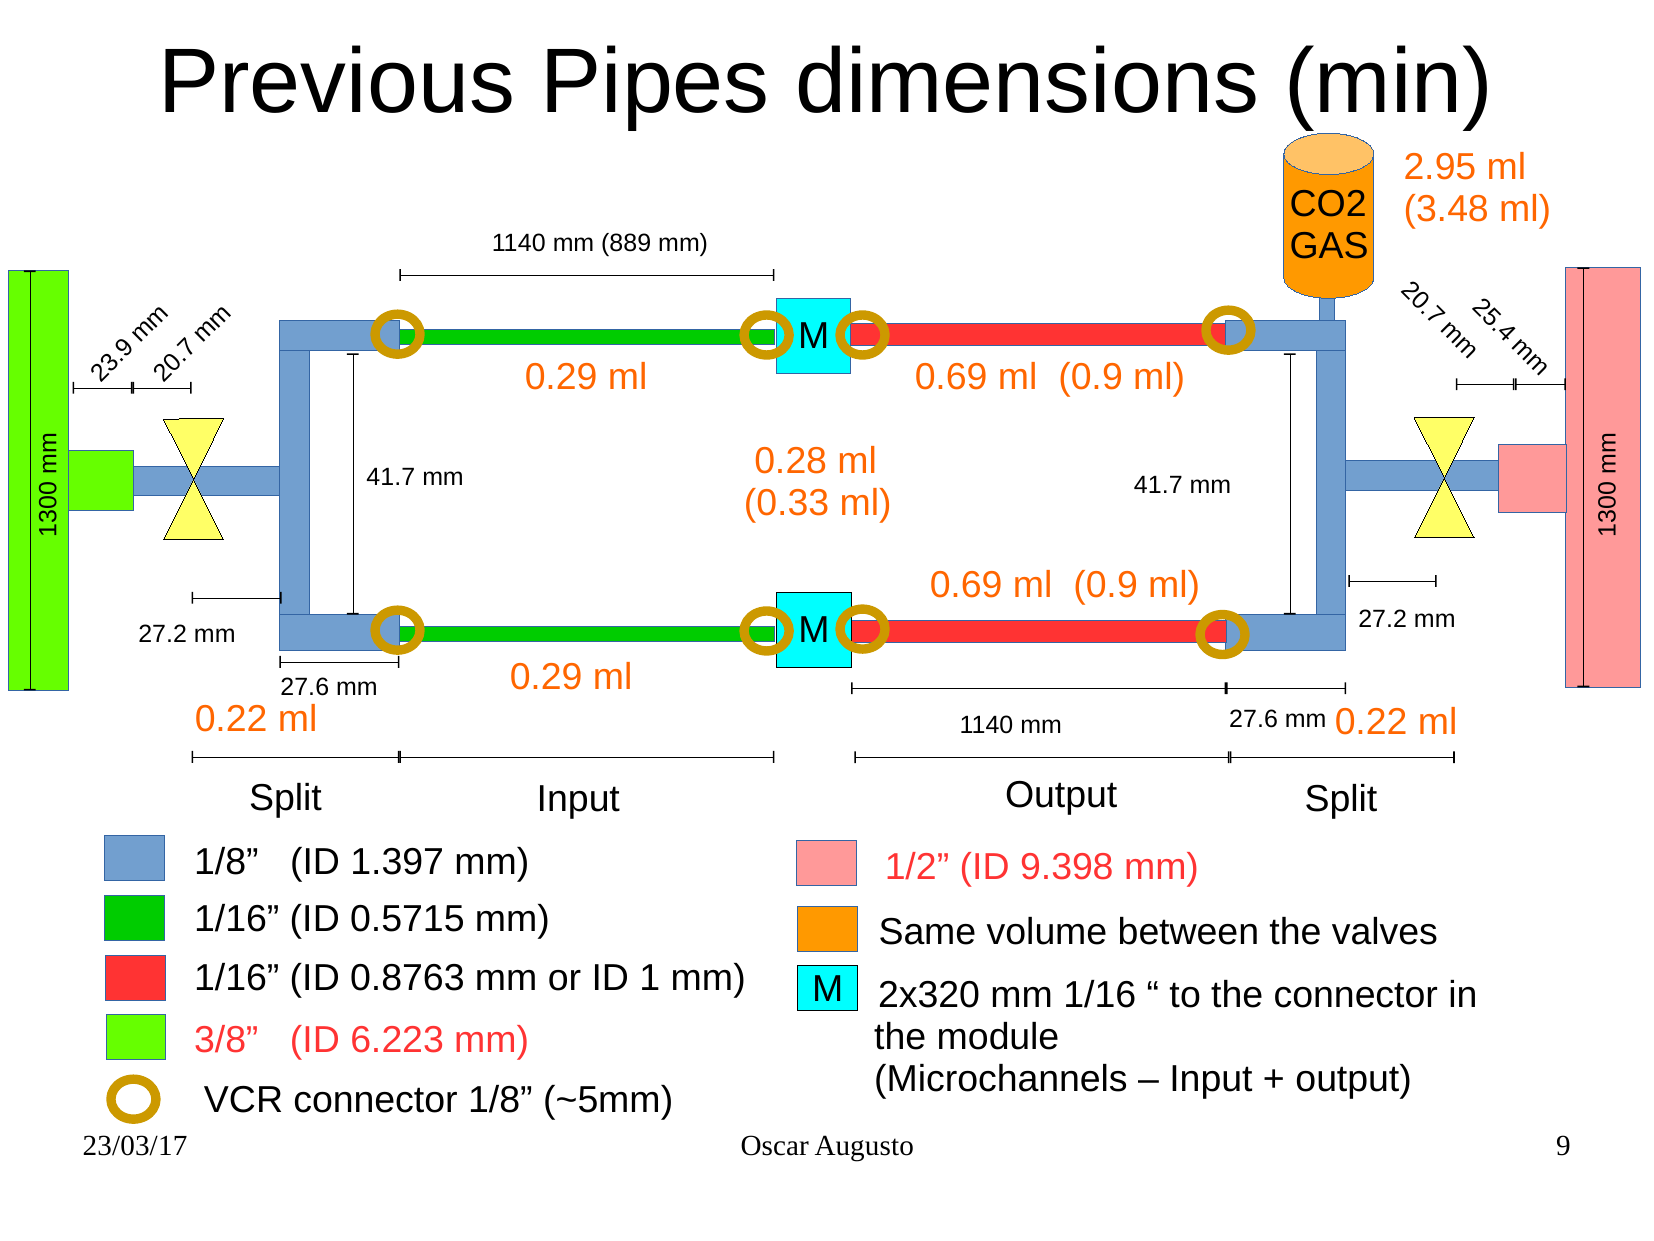

# Previous Pipes dimensions (min)
2.95 ml
(3.48 ml)
CO2GAS
1140 mm (889 mm)
M
20.7 mm
23.9 mm
20.7 mm
25.4 mm
0.29 ml
0.69 ml (0.9 ml)
 0.28 ml
(0.33 ml)
41.7 mm
41.7 mm
1300 mm
1300 mm
0.69 ml (0.9 ml)
M
27.2 mm
27.2 mm
0.29 ml
27.6 mm
0.22 ml
0.22 ml
27.6 mm
1140 mm
Output
Split
Input
Split
1/8” (ID 1.397 mm)
1/2” (ID 9.398 mm)
1/16” (ID 0.5715 mm)
Same volume between the valves
1/16” (ID 0.8763 mm or ID 1 mm)
M
* 2x320 mm 1/16 “ to the connector in
 the module
 (Microchannels – Input + output)
3/8” (ID 6.223 mm)
VCR connector 1/8” (~5mm)
23/03/17
Oscar Augusto
9